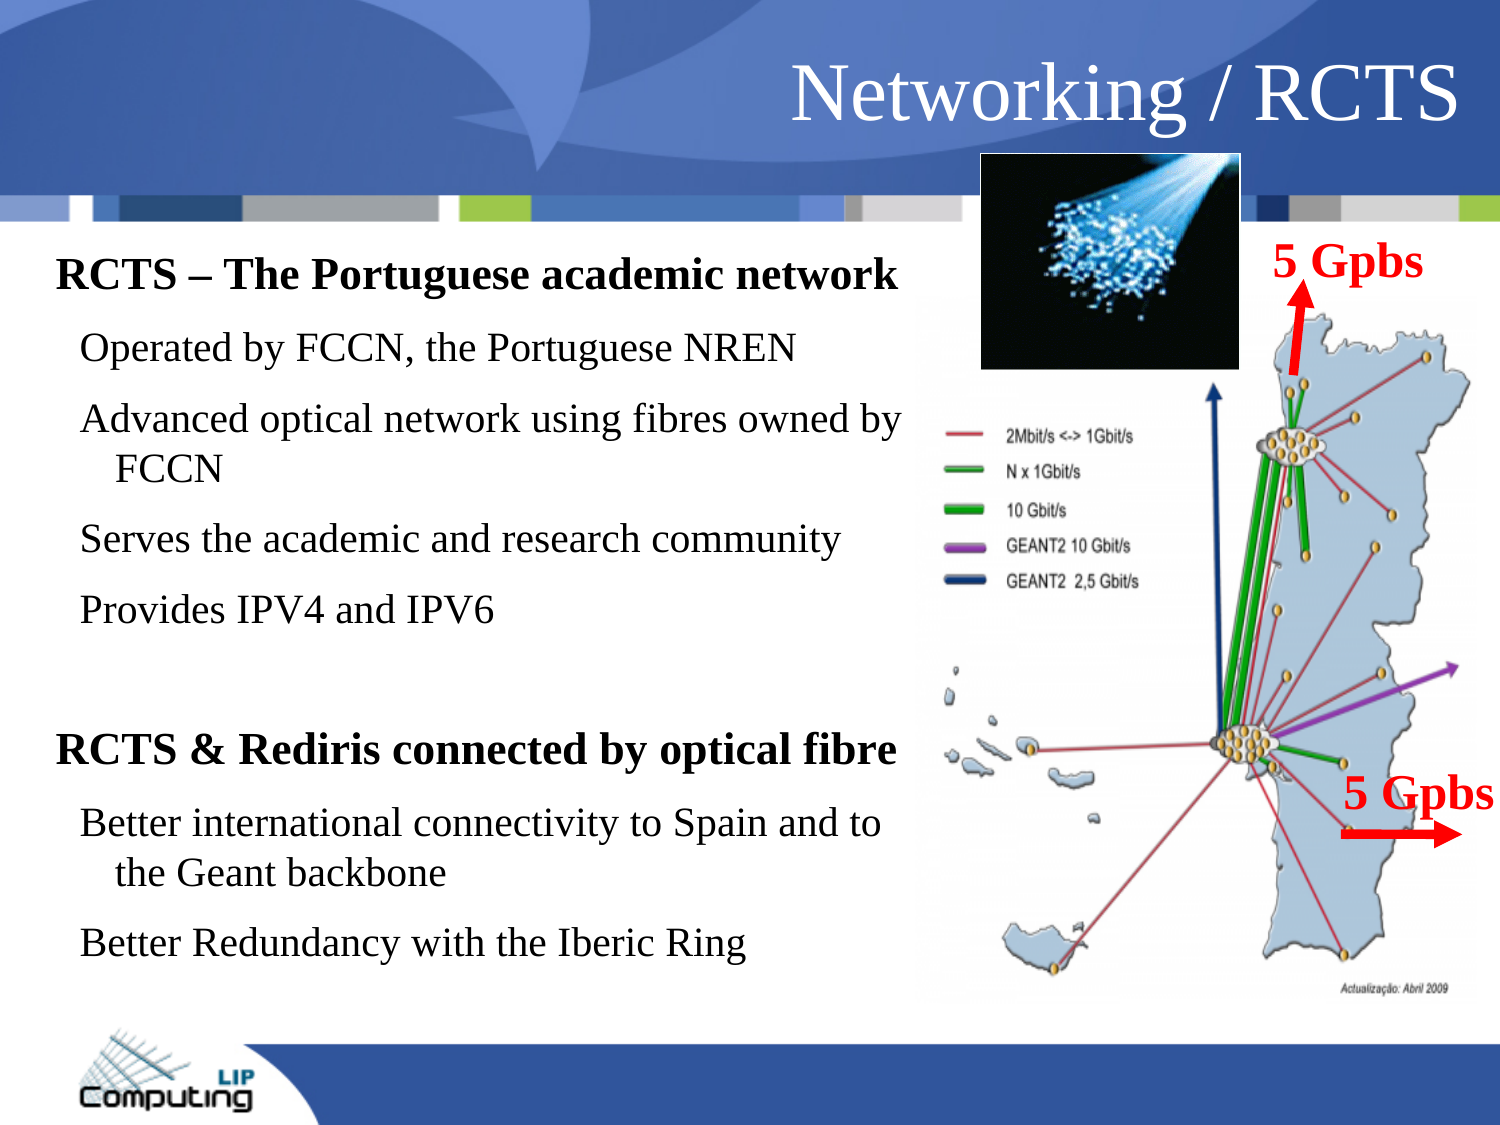

Networking / RCTS
5 Gpbs
 RCTS – The Portuguese academic network
Operated by FCCN, the Portuguese NREN
Advanced optical network using fibres owned by FCCN
Serves the academic and research community
Provides IPV4 and IPV6
 RCTS & Rediris connected by optical fibre
Better international connectivity to Spain and to the Geant backbone
Better Redundancy with the Iberic Ring
5 Gpbs